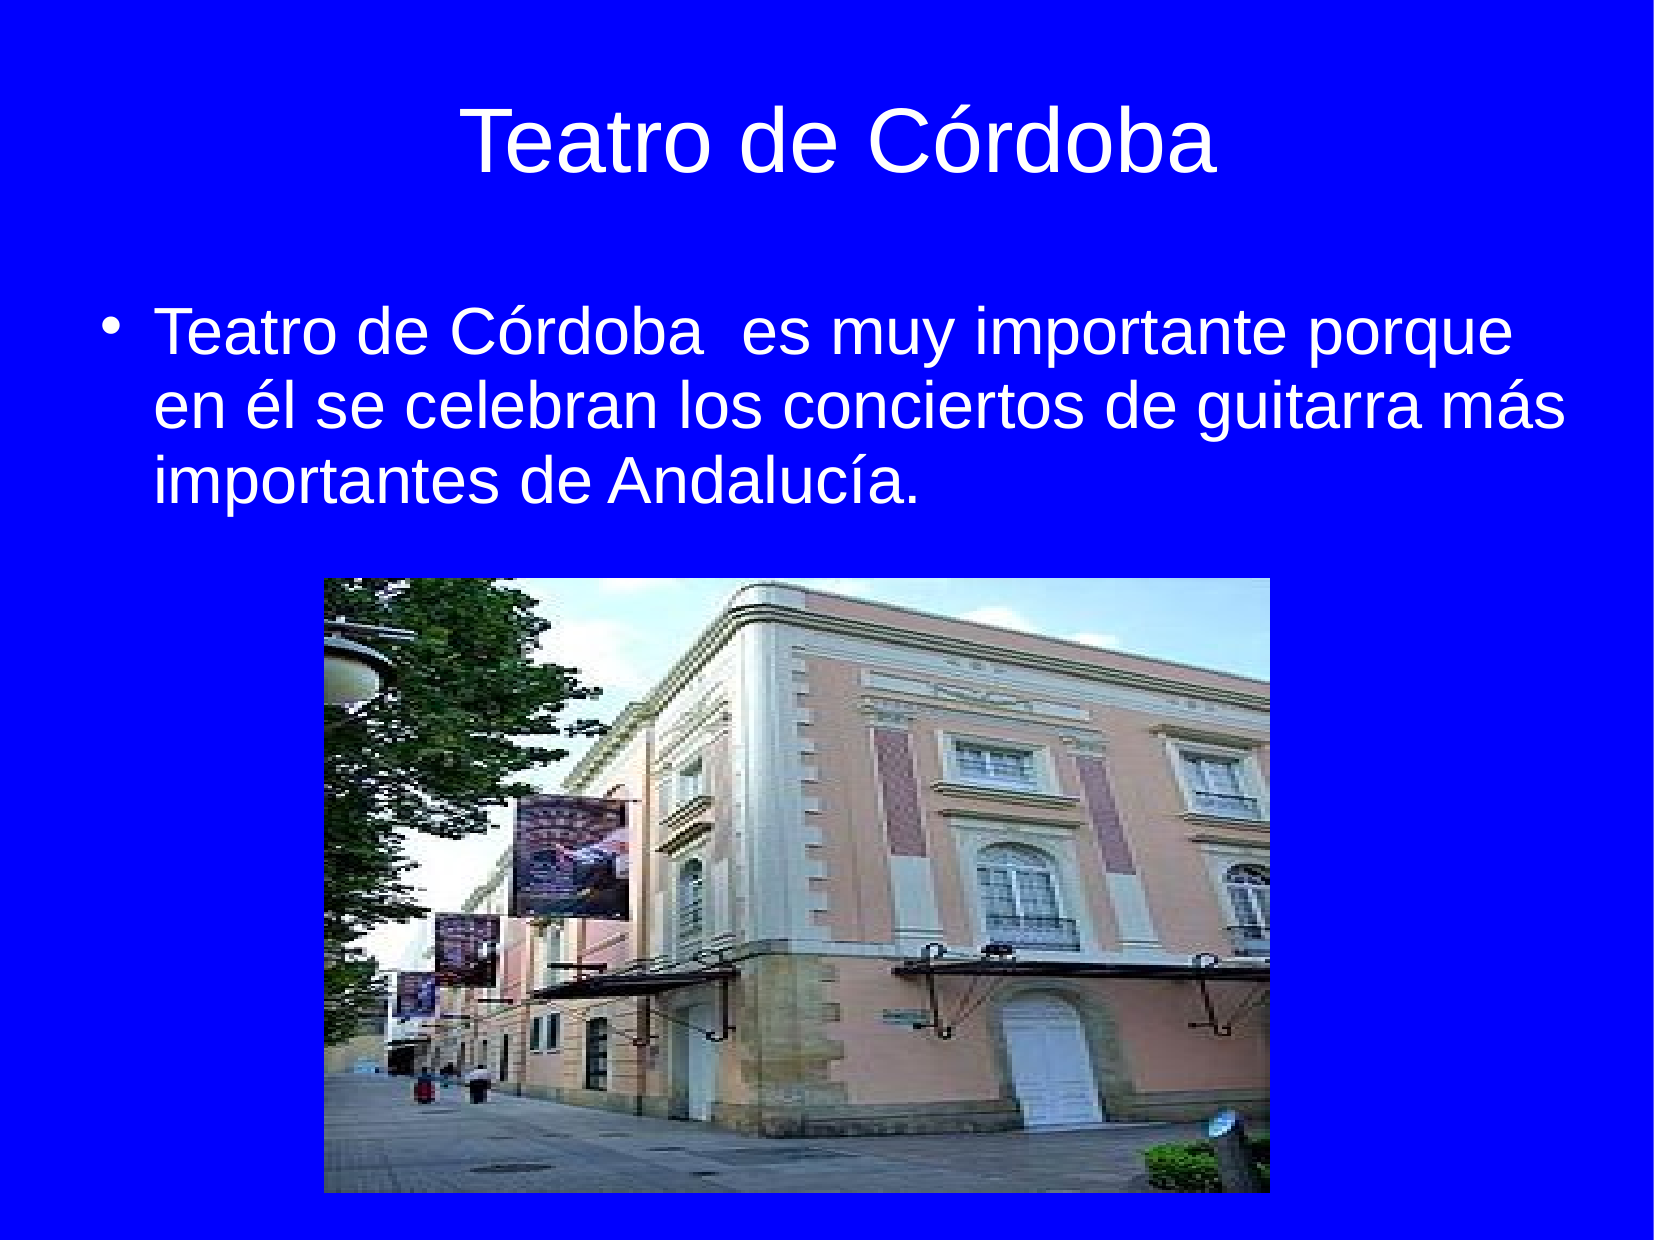

# Teatro de Córdoba
Teatro de Córdoba es muy importante porque en él se celebran los conciertos de guitarra más importantes de Andalucía.